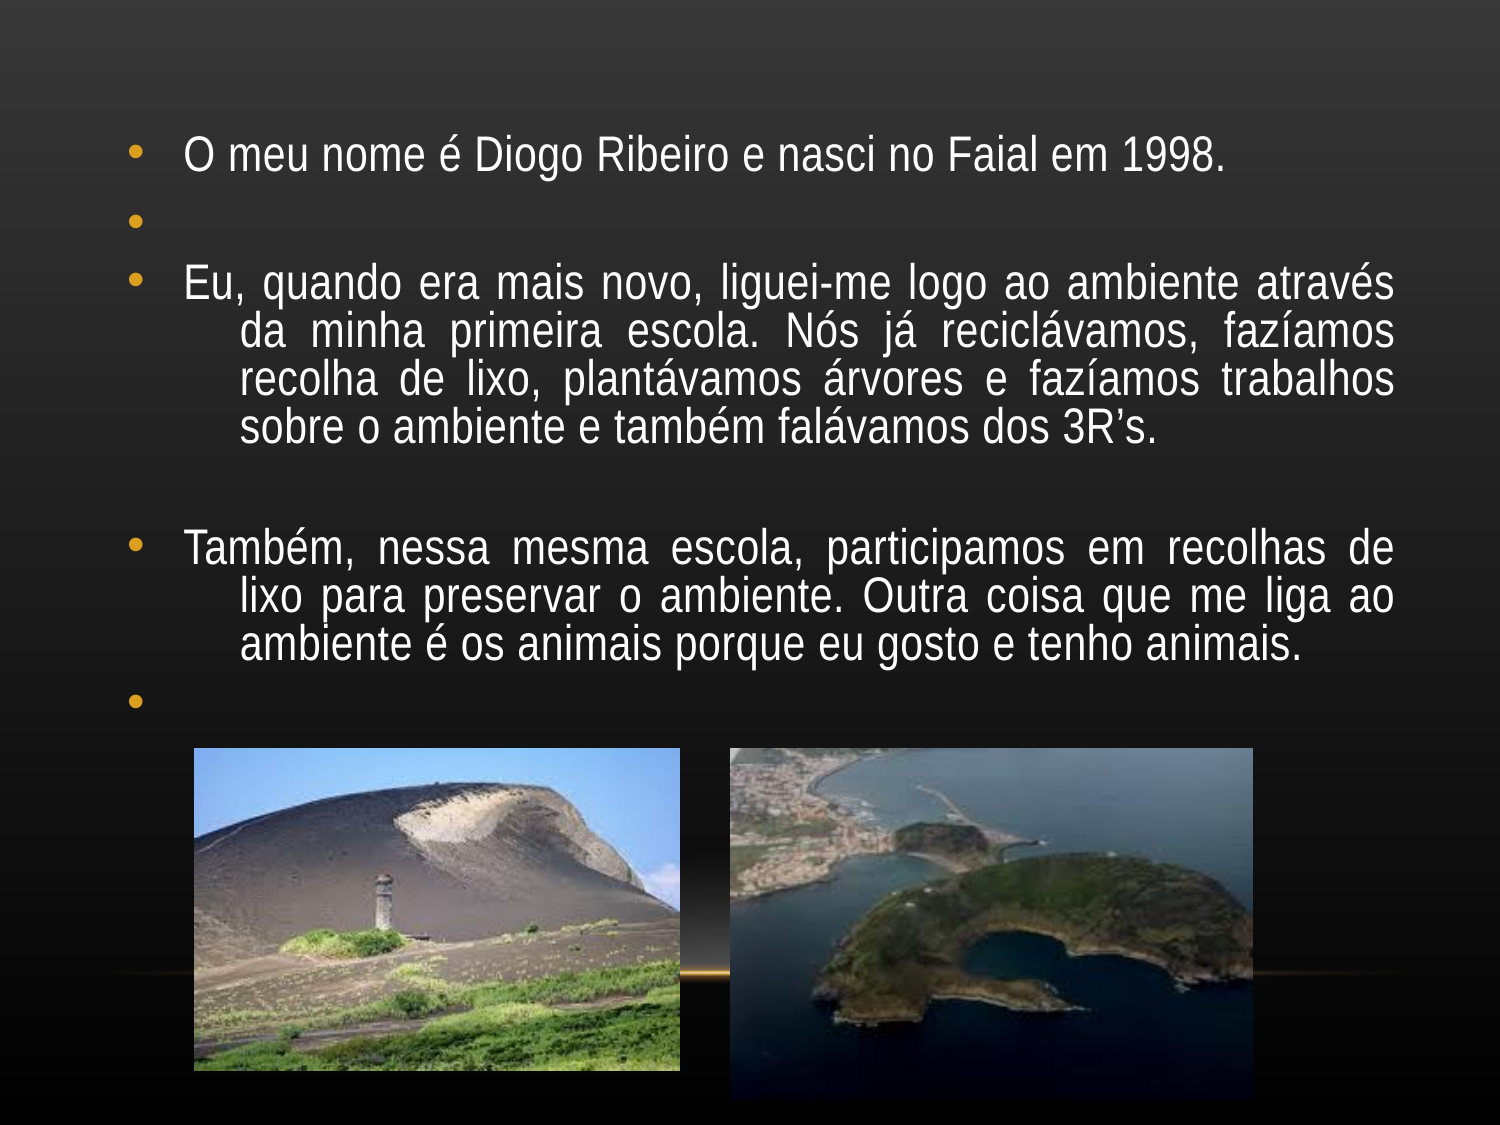

# O meu nome é Diogo Ribeiro e nasci no Faial em 1998.
Eu, quando era mais novo, liguei-me logo ao ambiente através da minha primeira escola. Nós já reciclávamos, fazíamos recolha de lixo, plantávamos árvores e fazíamos trabalhos sobre o ambiente e também falávamos dos 3R’s.
Também, nessa mesma escola, participamos em recolhas de lixo para preservar o ambiente. Outra coisa que me liga ao ambiente é os animais porque eu gosto e tenho animais.